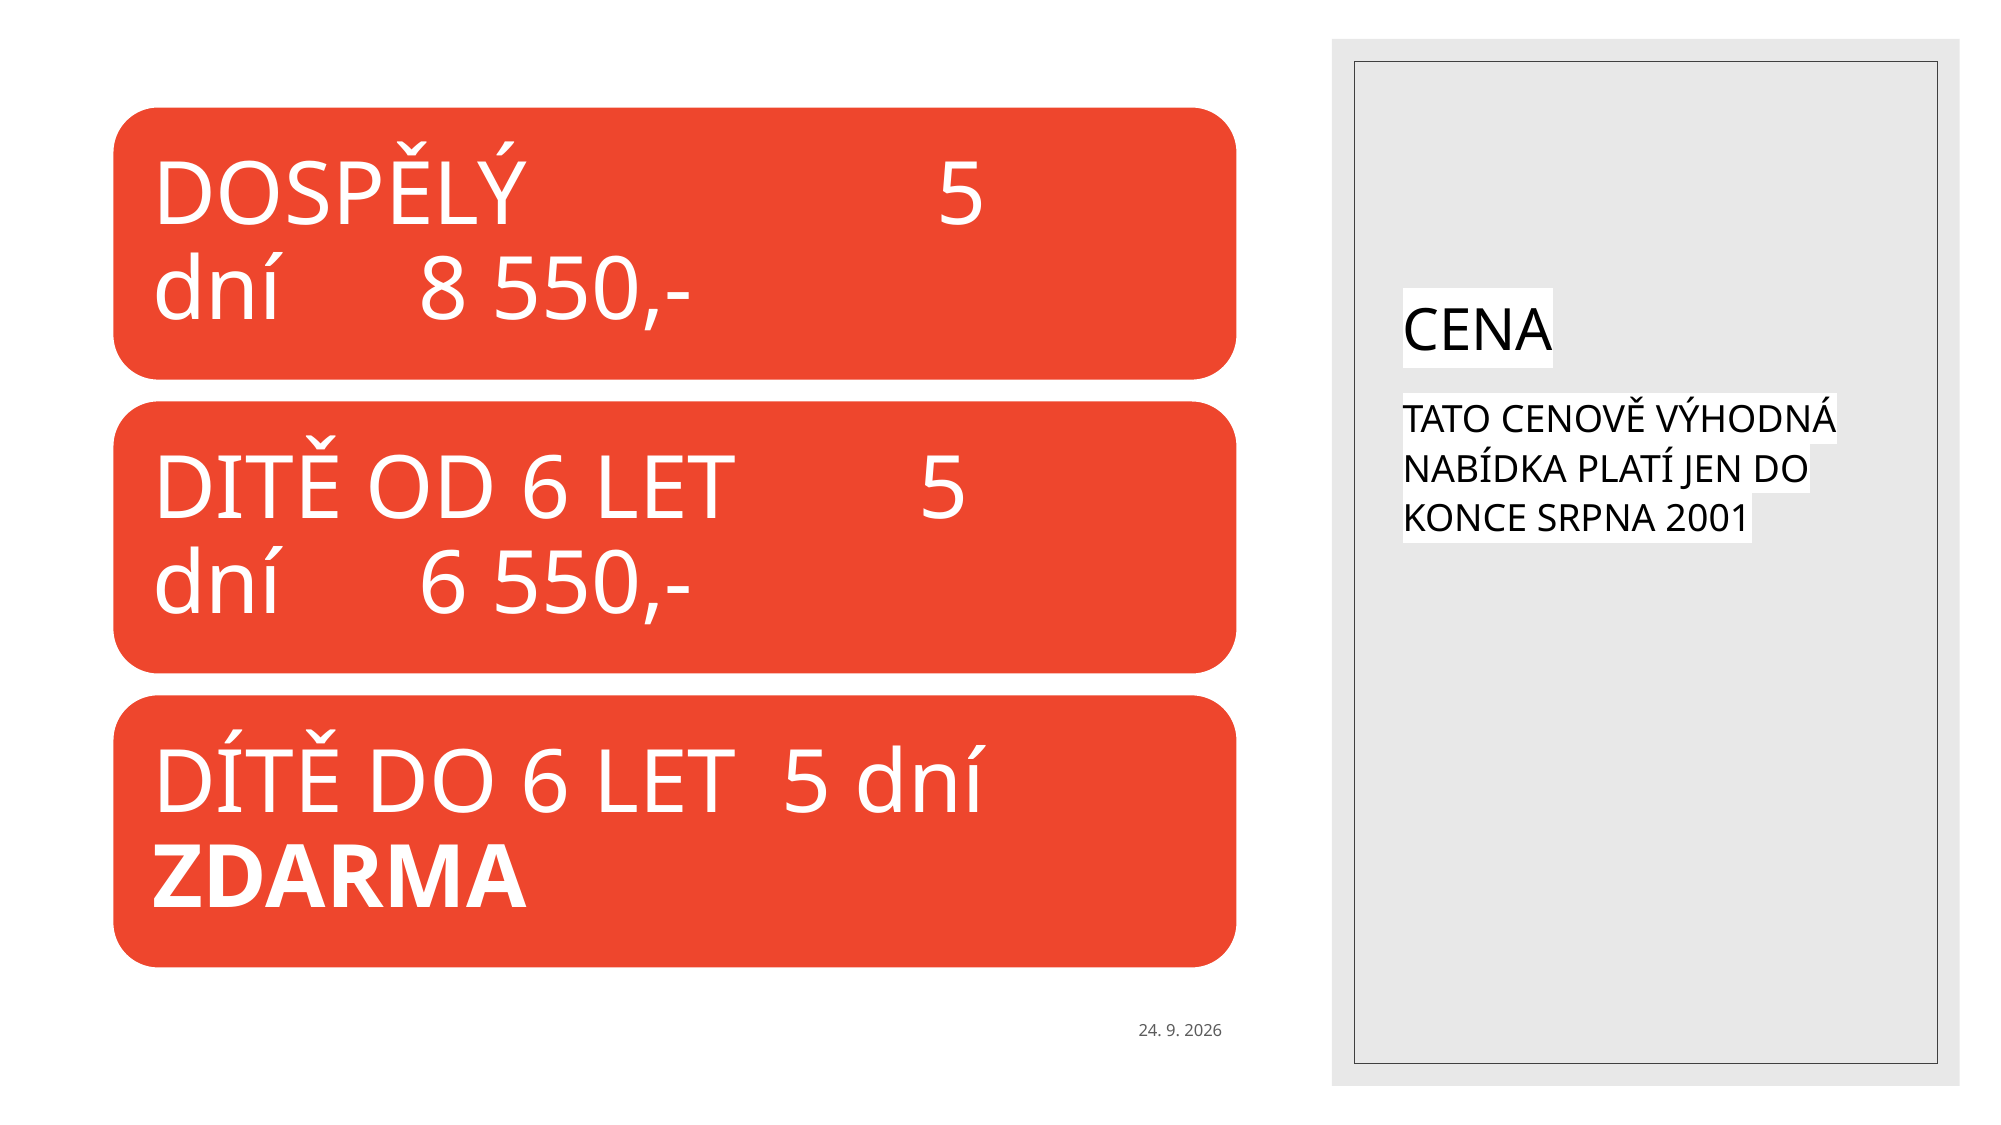

# CENA
DOSPĚLÝ                  5 dní      8 550,-
DITĚ OD 6 LET        5 dní      6 550,-
DÍTĚ DO 6 LET 5 dní      ZDARMA
TATO CENOVĚ VÝHODNÁ NABÍDKA PLATÍ JEN DO KONCE SRPNA 2001